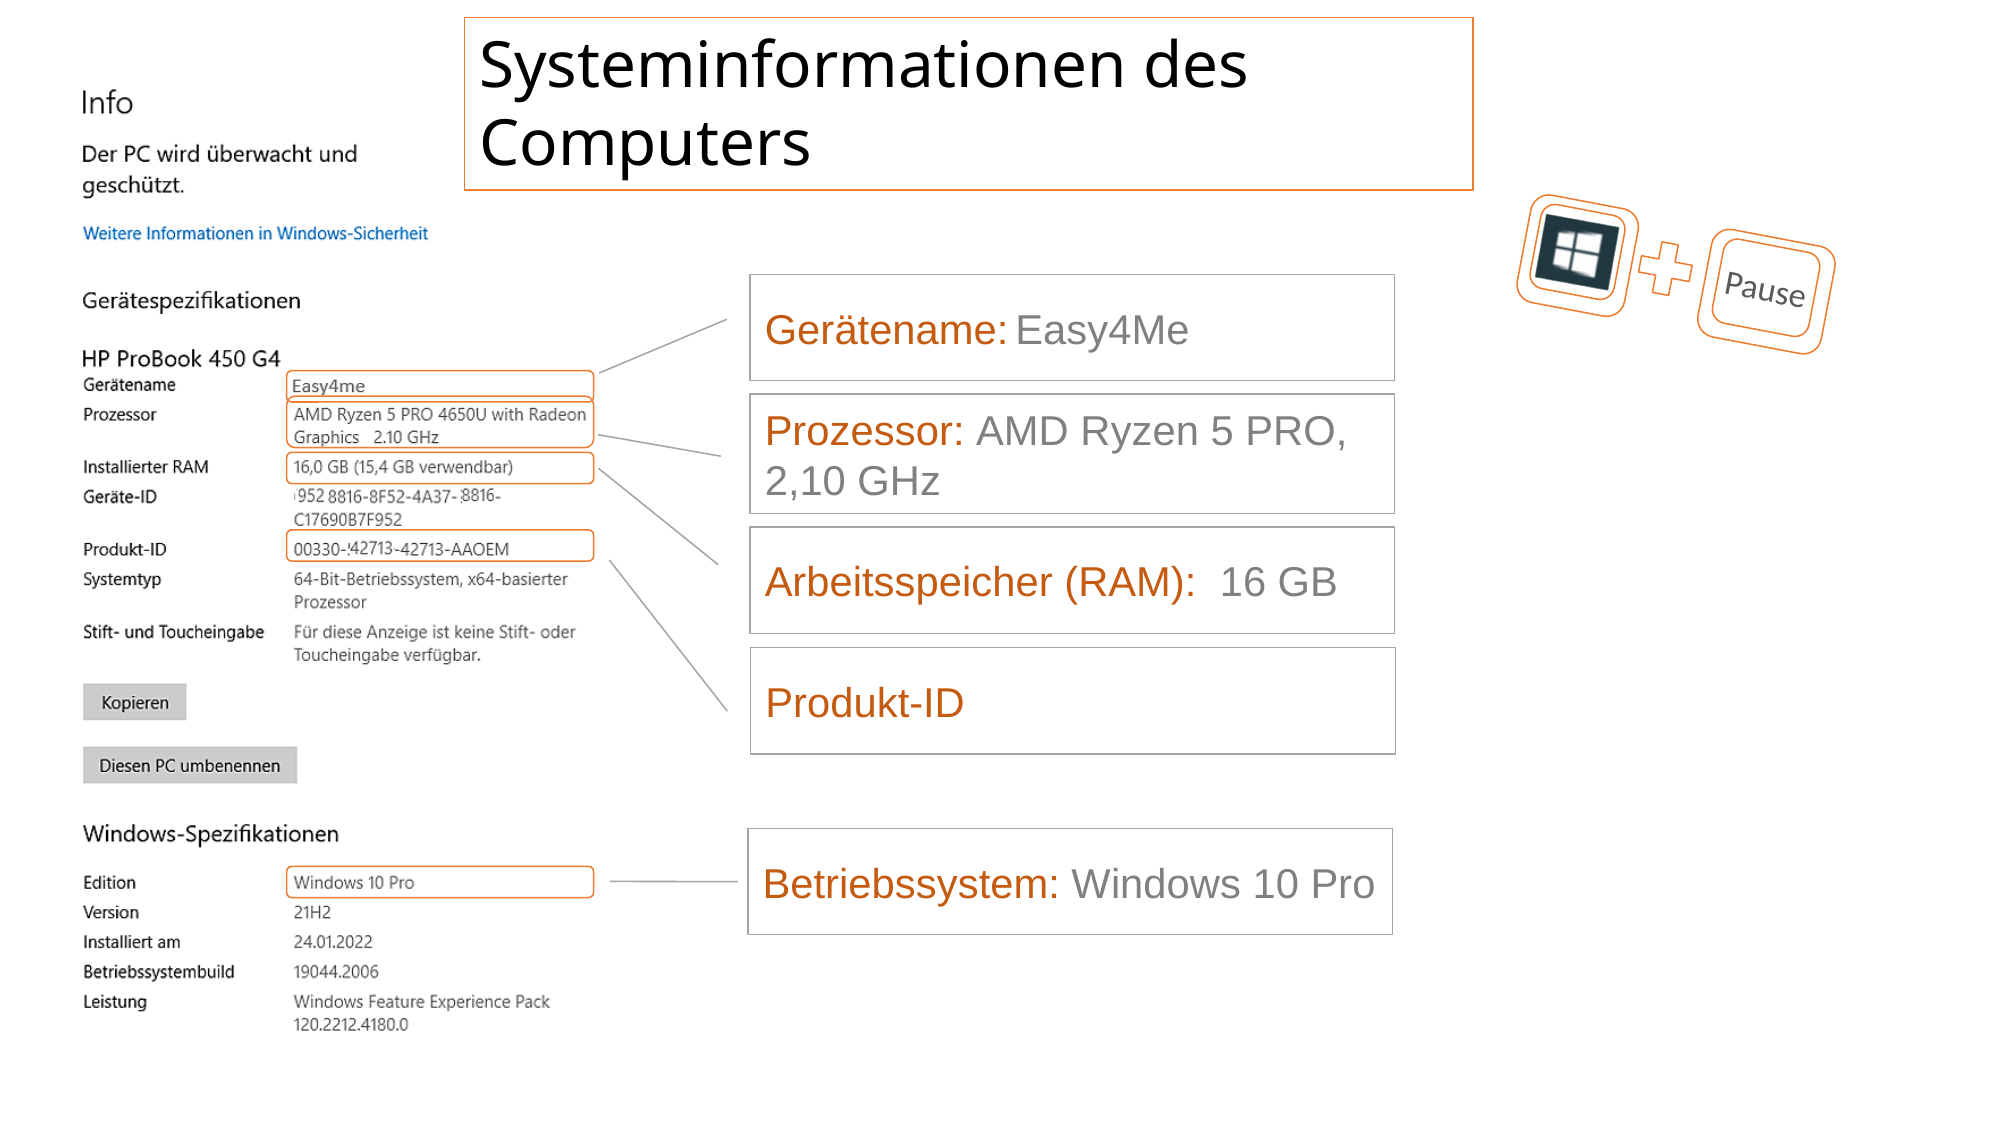

Systeminformationen des Computers
Pause
Gerätename: Easy4Me
Prozessor: AMD Ryzen 5 PRO, 2,10 GHz
Arbeitsspeicher (RAM): 16 GB
Produkt-ID
Betriebssystem: Windows 10 Pro